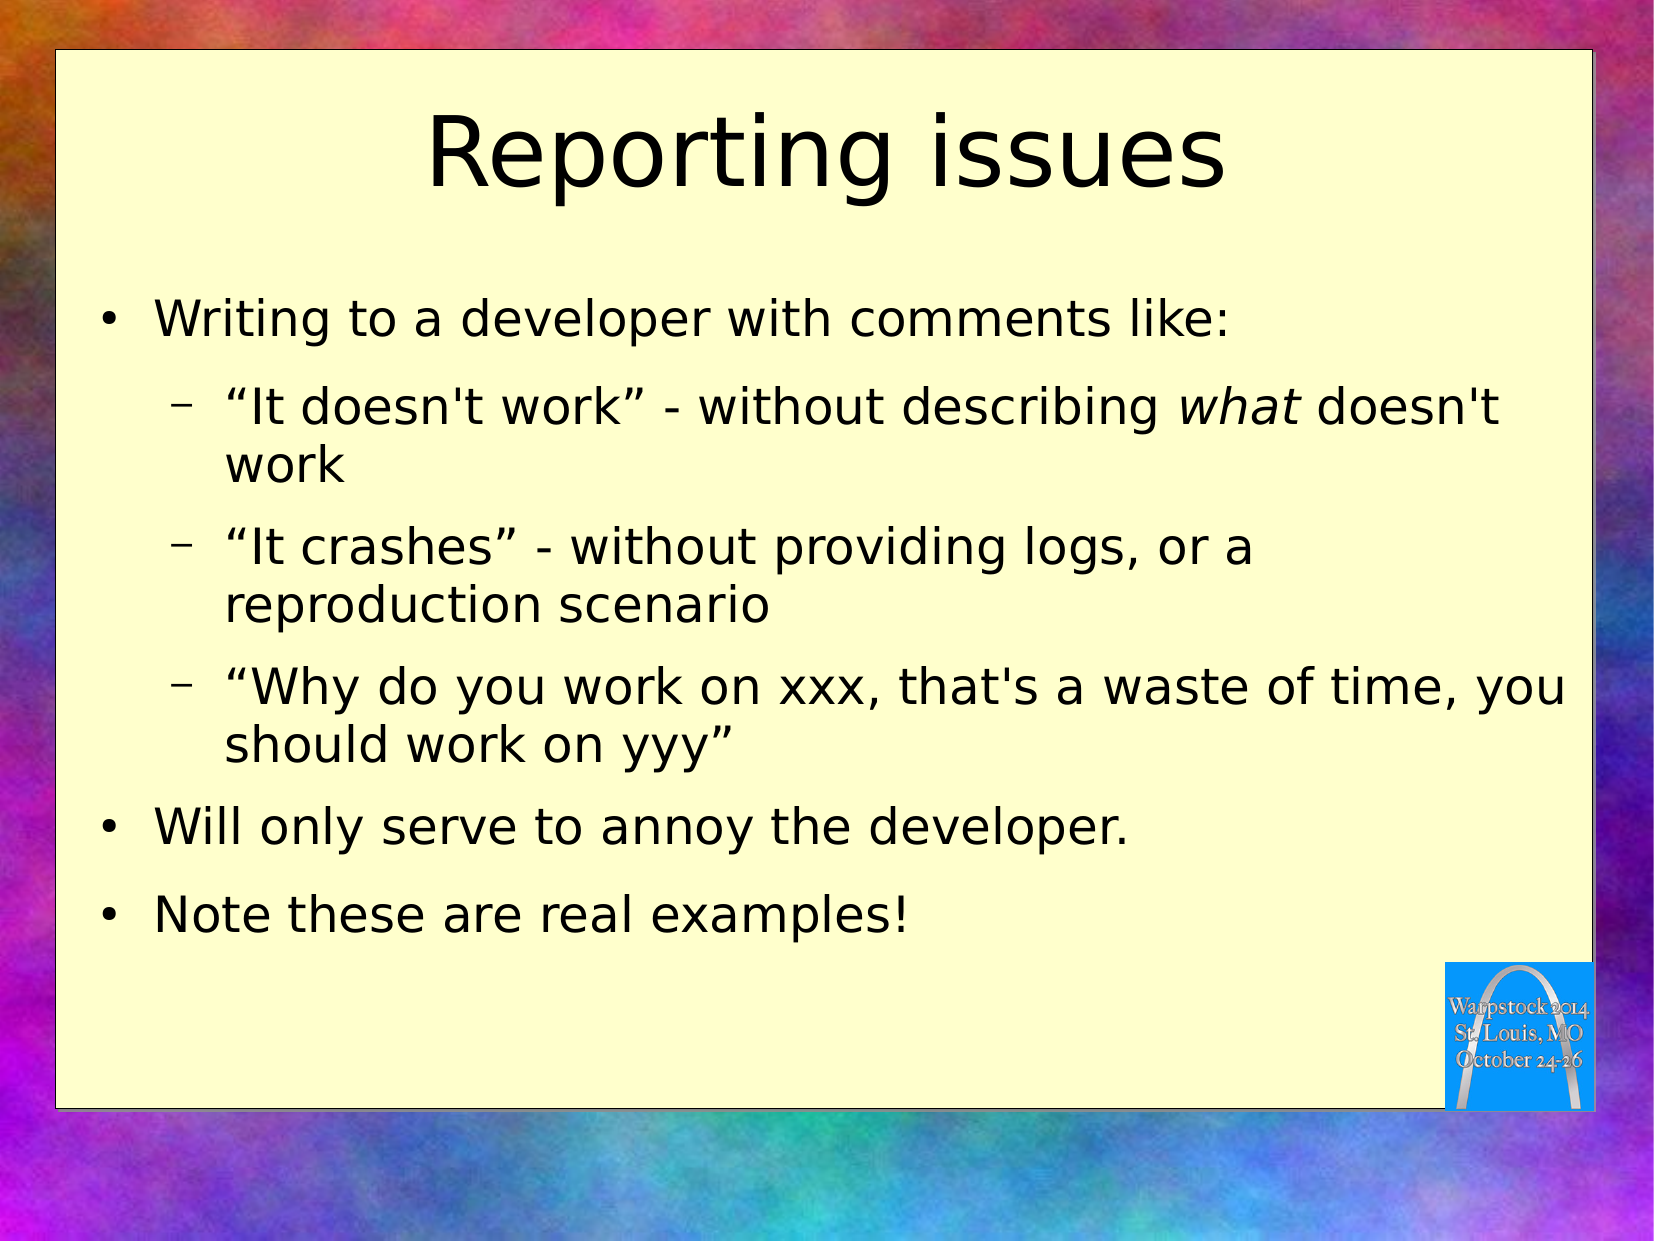

# Reporting issues
Writing to a developer with comments like:
“It doesn't work” - without describing what doesn't work
“It crashes” - without providing logs, or a reproduction scenario
“Why do you work on xxx, that's a waste of time, you should work on yyy”
Will only serve to annoy the developer.
Note these are real examples!